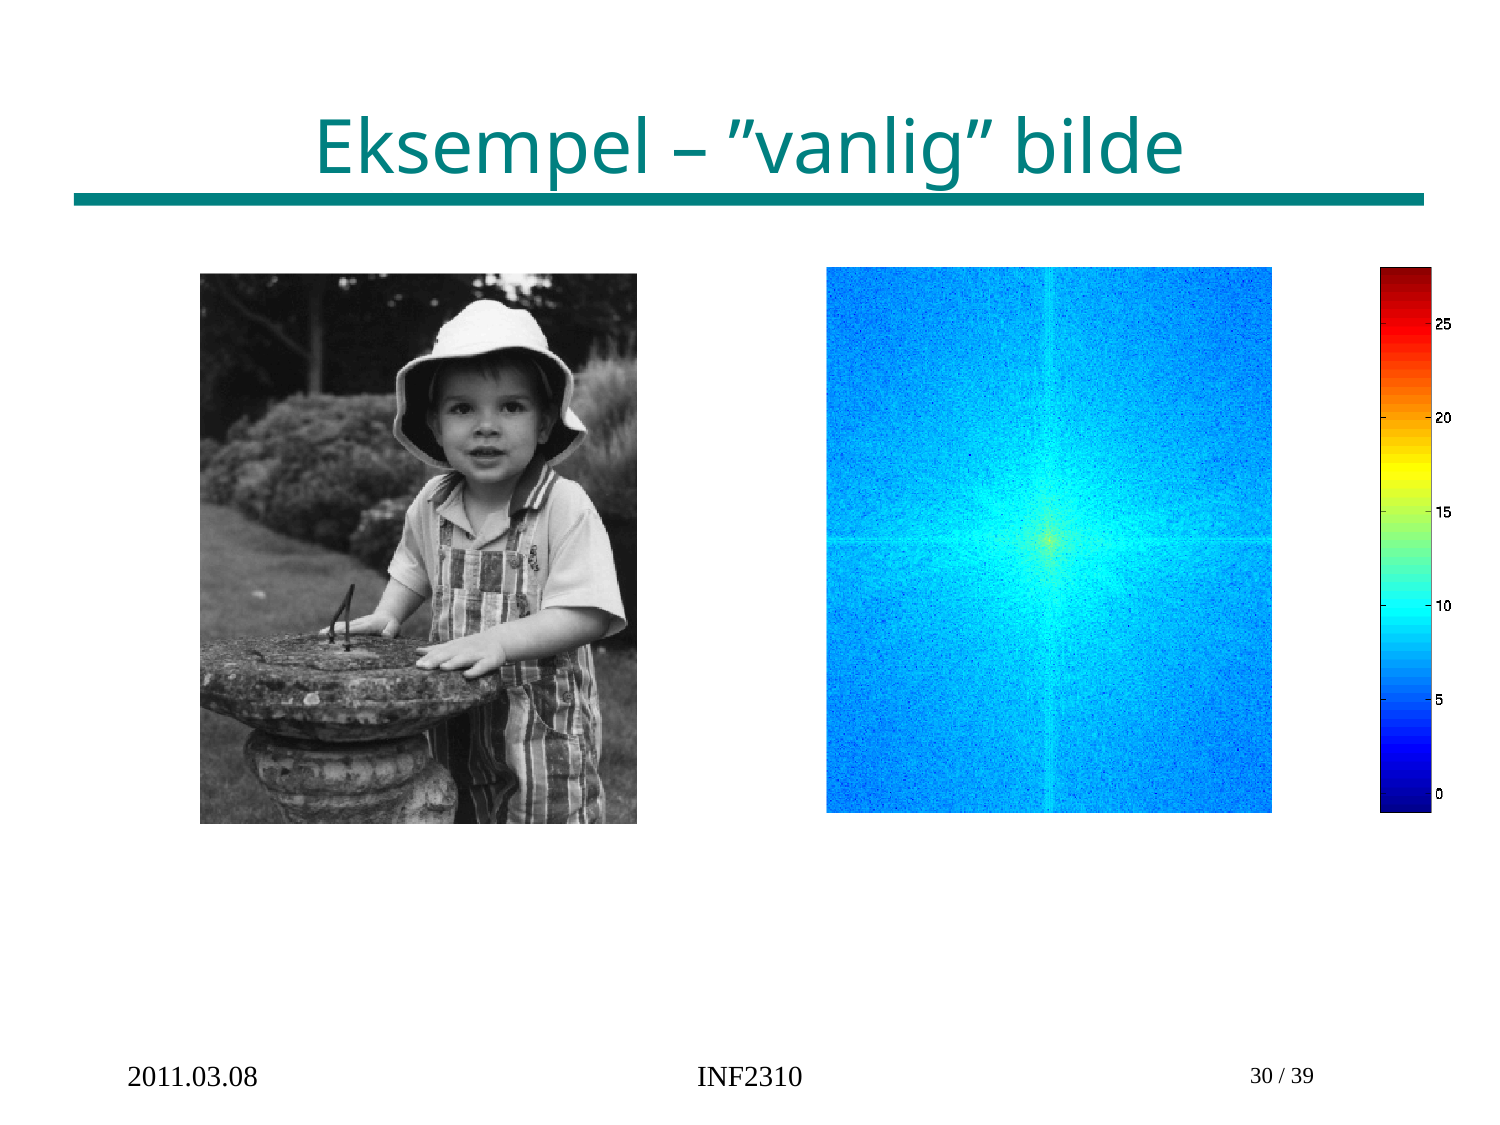

# Eksempel – ”vanlig” bilde
2011.03.08XXX
INF2310